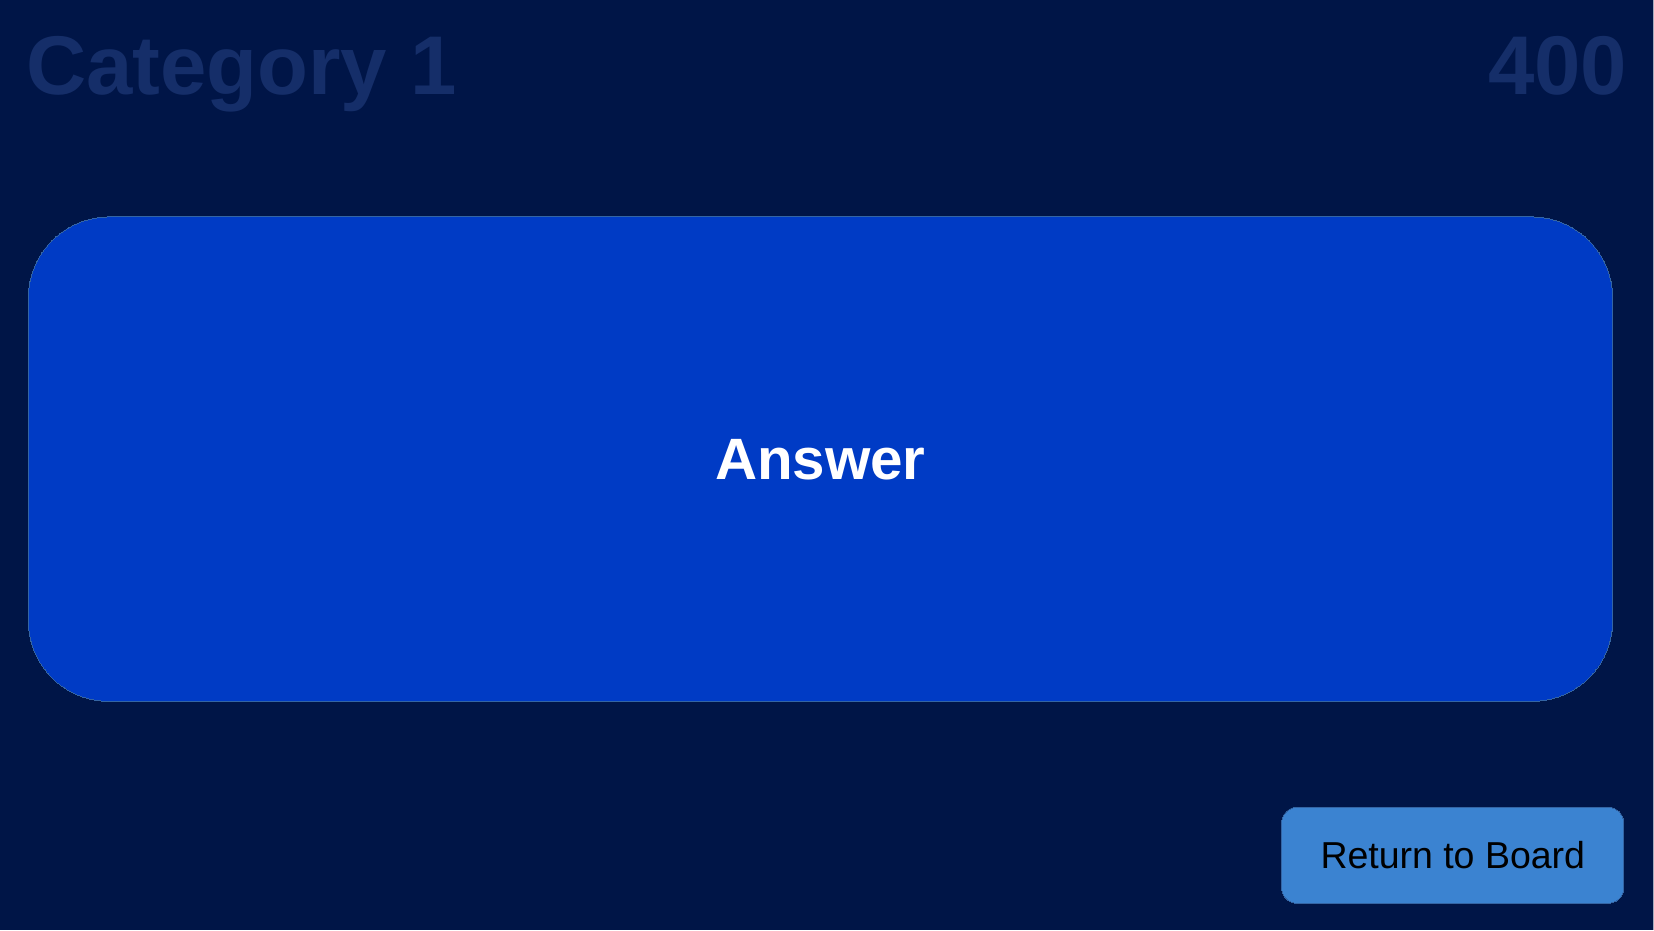

Category 1
400
Answer
Return to Board